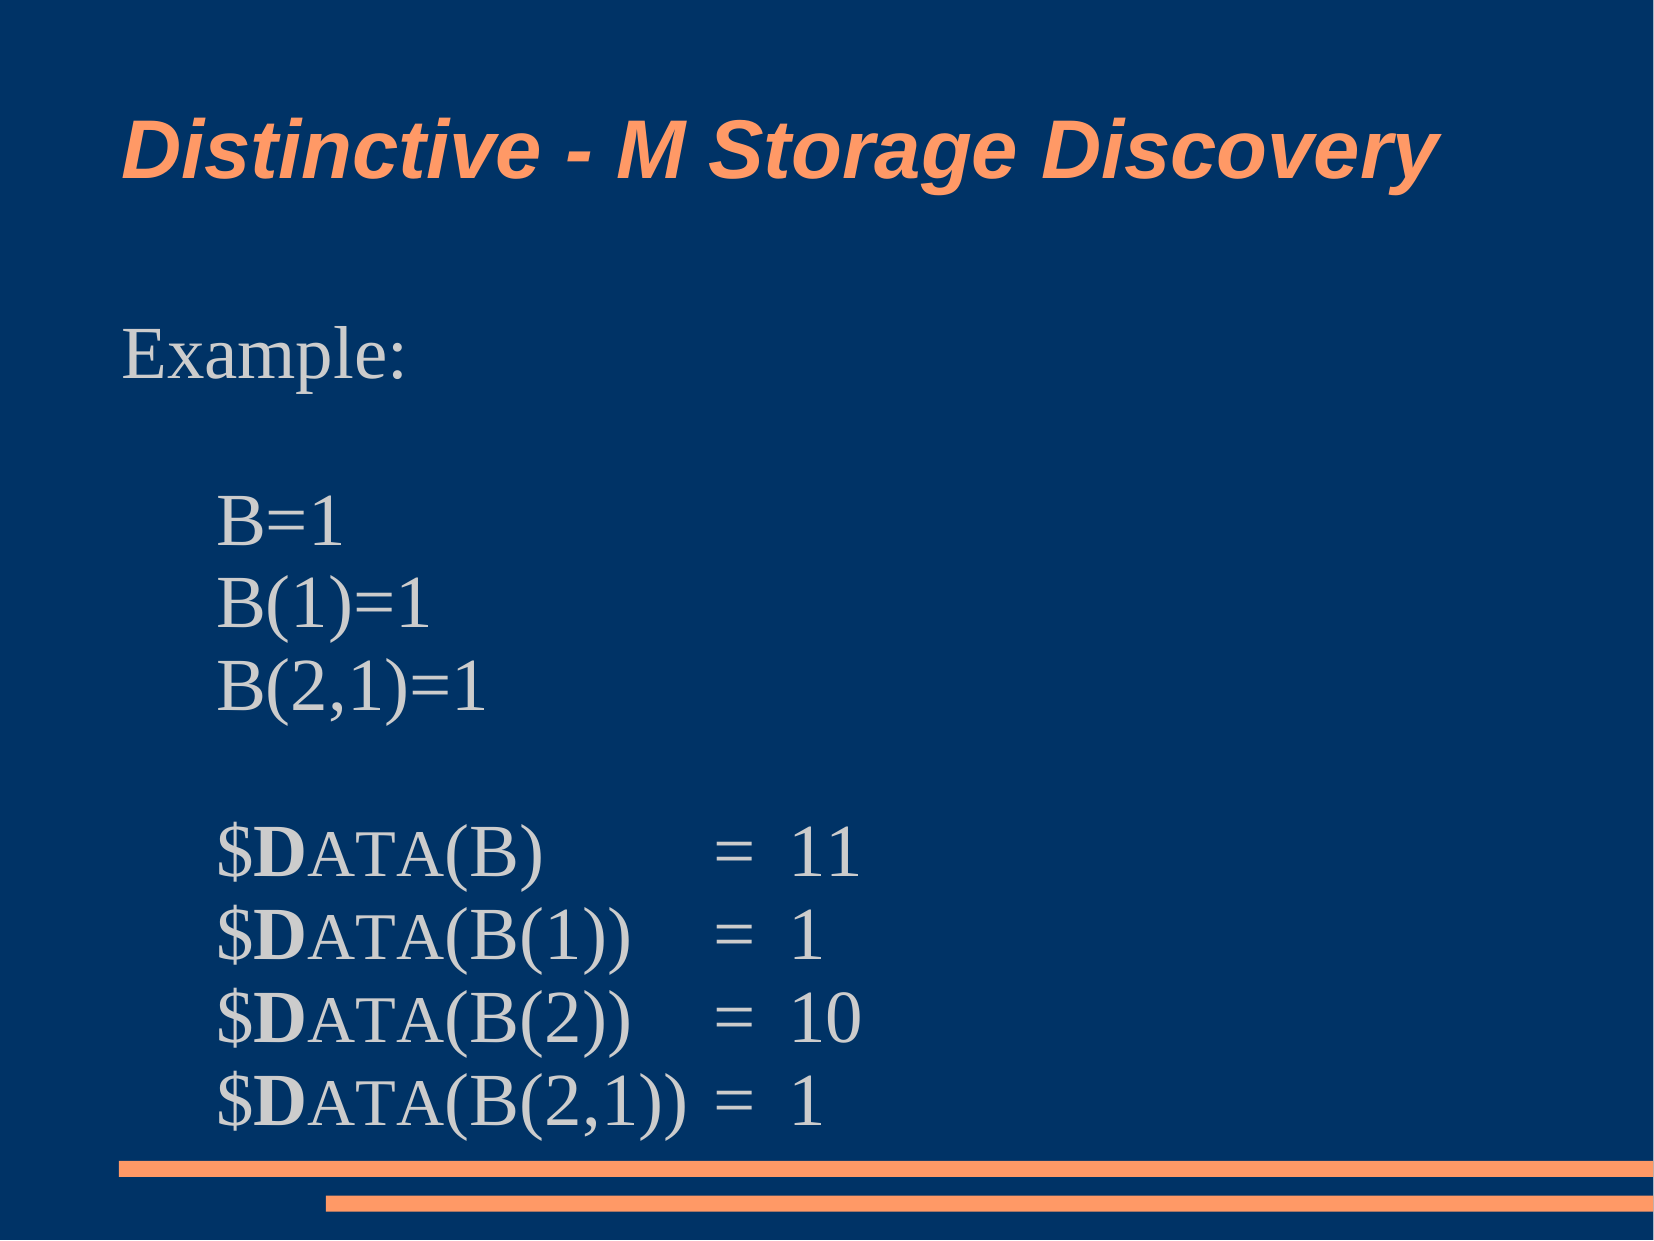

# Distinctive - M Storage Discovery
Example:
B=1
B(1)=1
B(2,1)=1
$DATA(B)			=	11
$DATA(B(1))		=	1
$DATA(B(2))		=	10
$DATA(B(2,1))	=	1